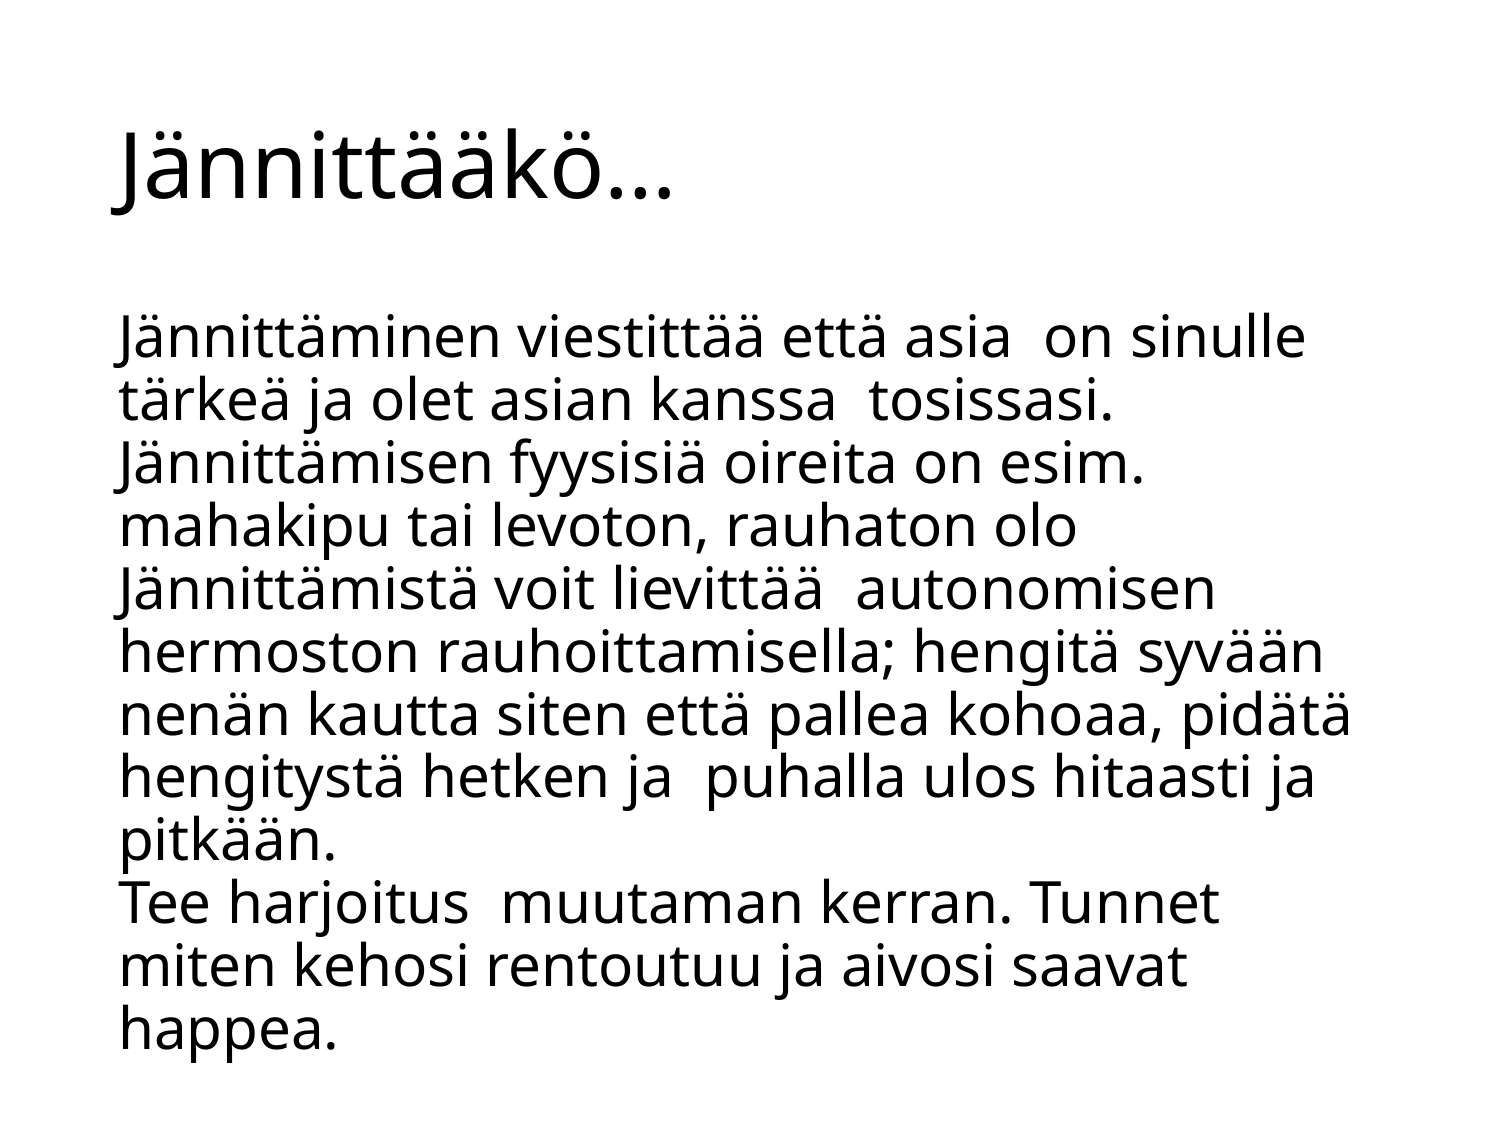

# Jännittääkö…
Jännittäminen viestittää että asia on sinulle tärkeä ja olet asian kanssa tosissasi.
Jännittämisen fyysisiä oireita on esim. mahakipu tai levoton, rauhaton olo
Jännittämistä voit lievittää autonomisen hermoston rauhoittamisella; hengitä syvään nenän kautta siten että pallea kohoaa, pidätä hengitystä hetken ja puhalla ulos hitaasti ja pitkään.
Tee harjoitus muutaman kerran. Tunnet miten kehosi rentoutuu ja aivosi saavat happea.